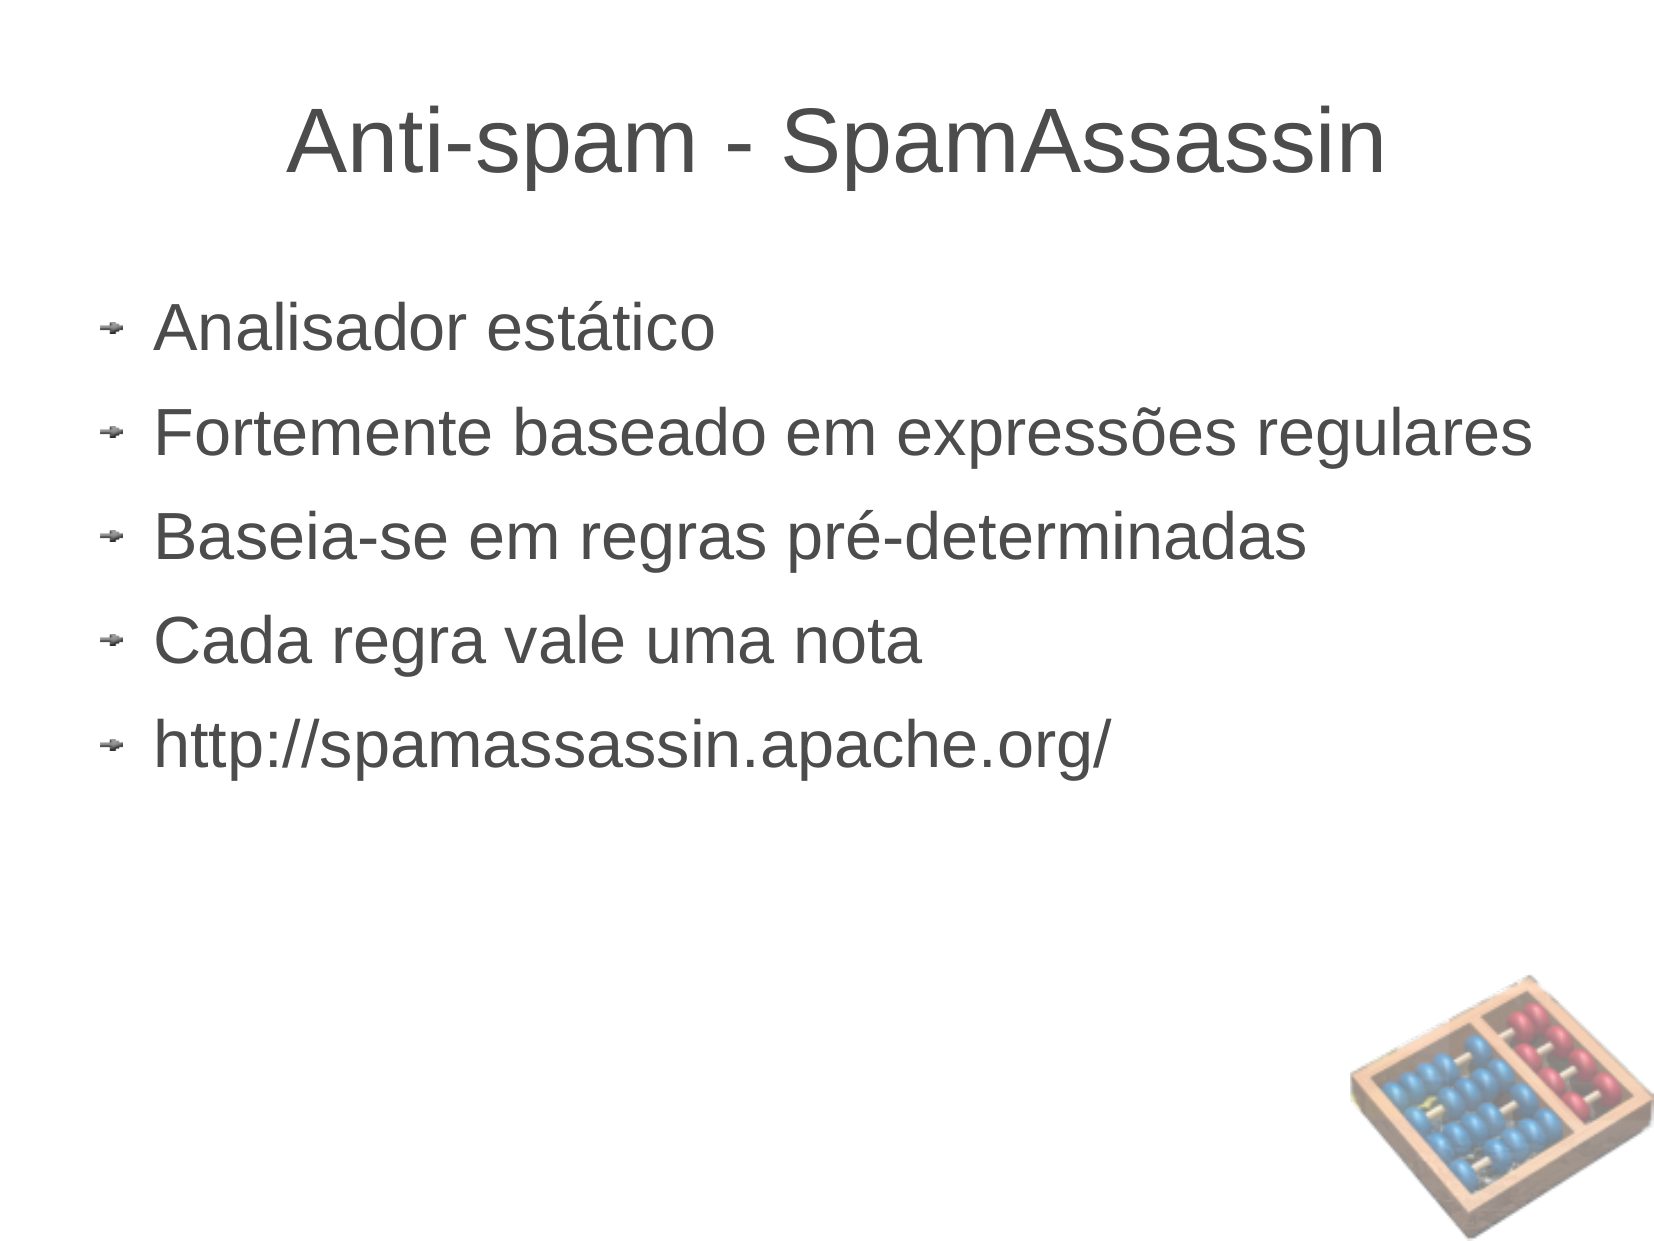

# Anti-spam - SpamAssassin
Analisador estático
Fortemente baseado em expressões regulares
Baseia-se em regras pré-determinadas
Cada regra vale uma nota
http://spamassassin.apache.org/